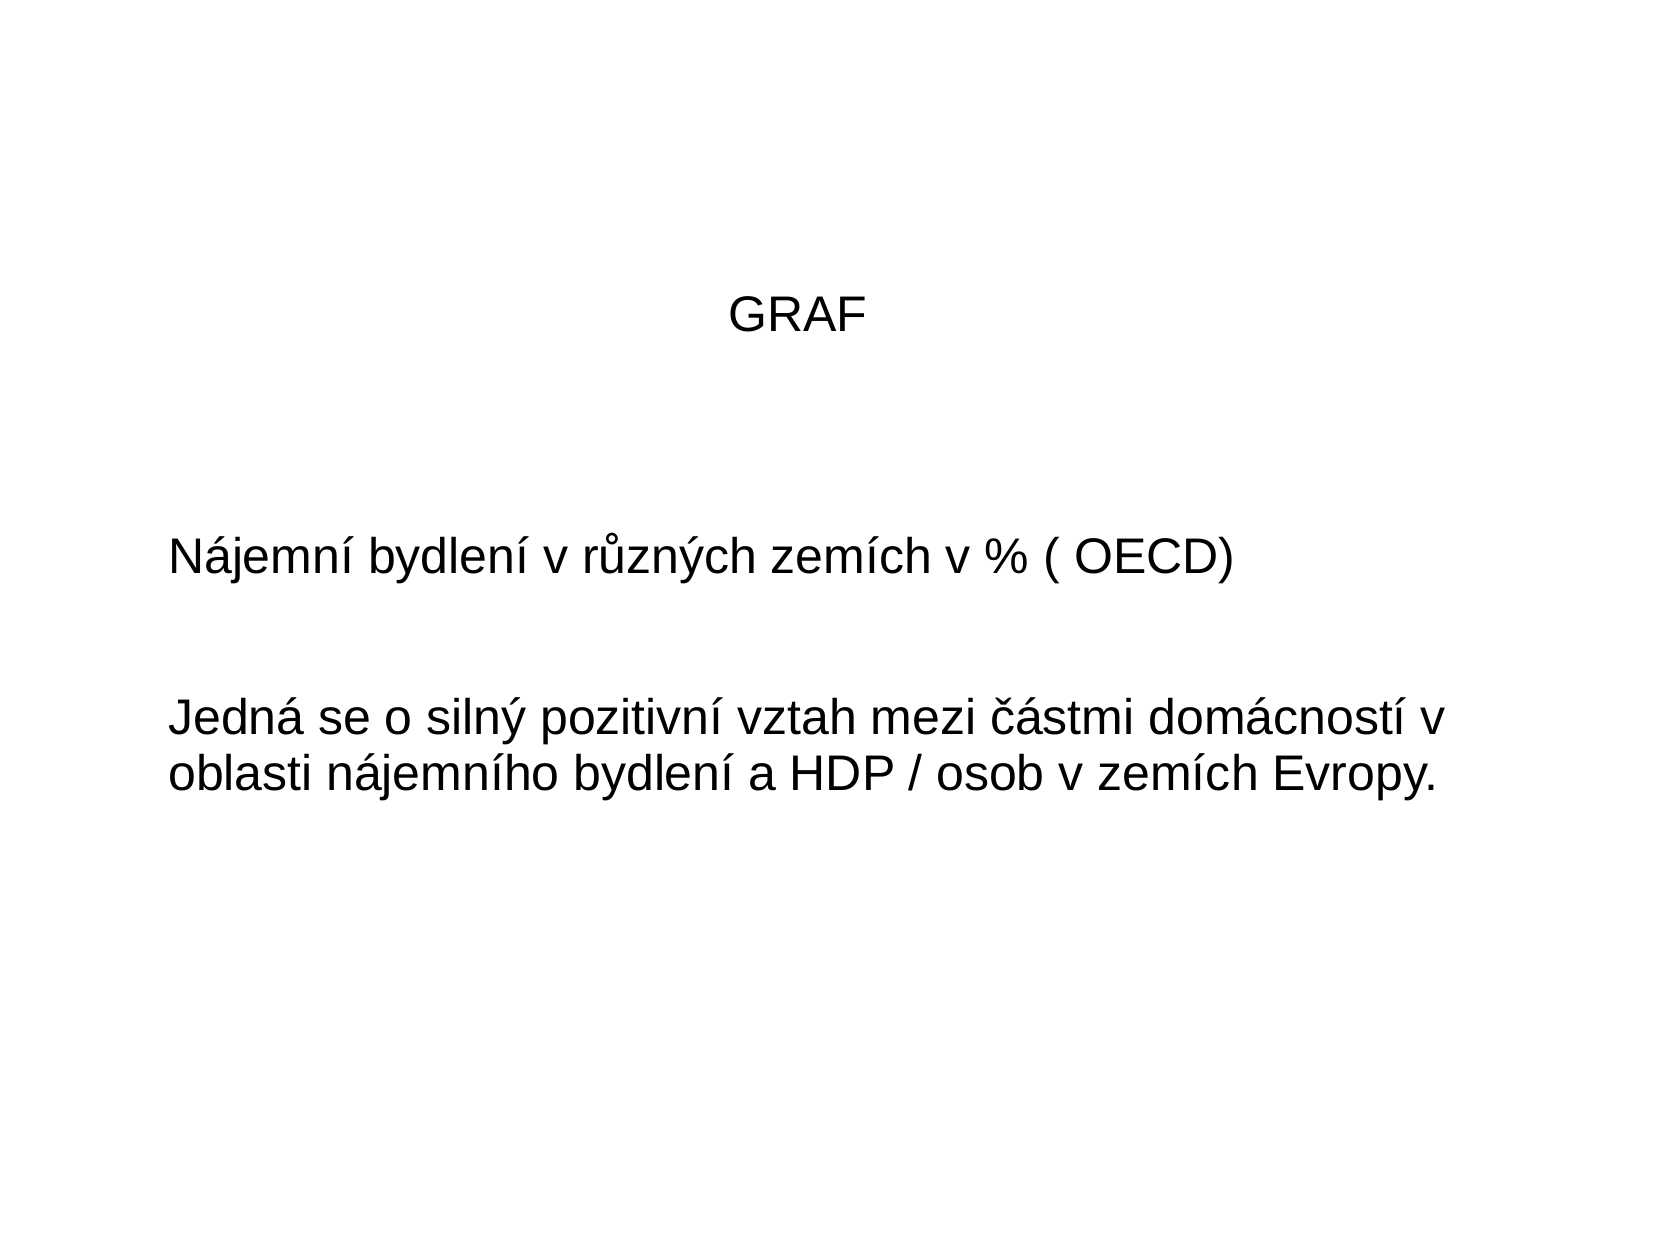

GRAF
Nájemní bydlení v různých zemích v % ( OECD)
Jedná se o silný pozitivní vztah mezi částmi domácností v oblasti nájemního bydlení a HDP / osob v zemích Evropy.